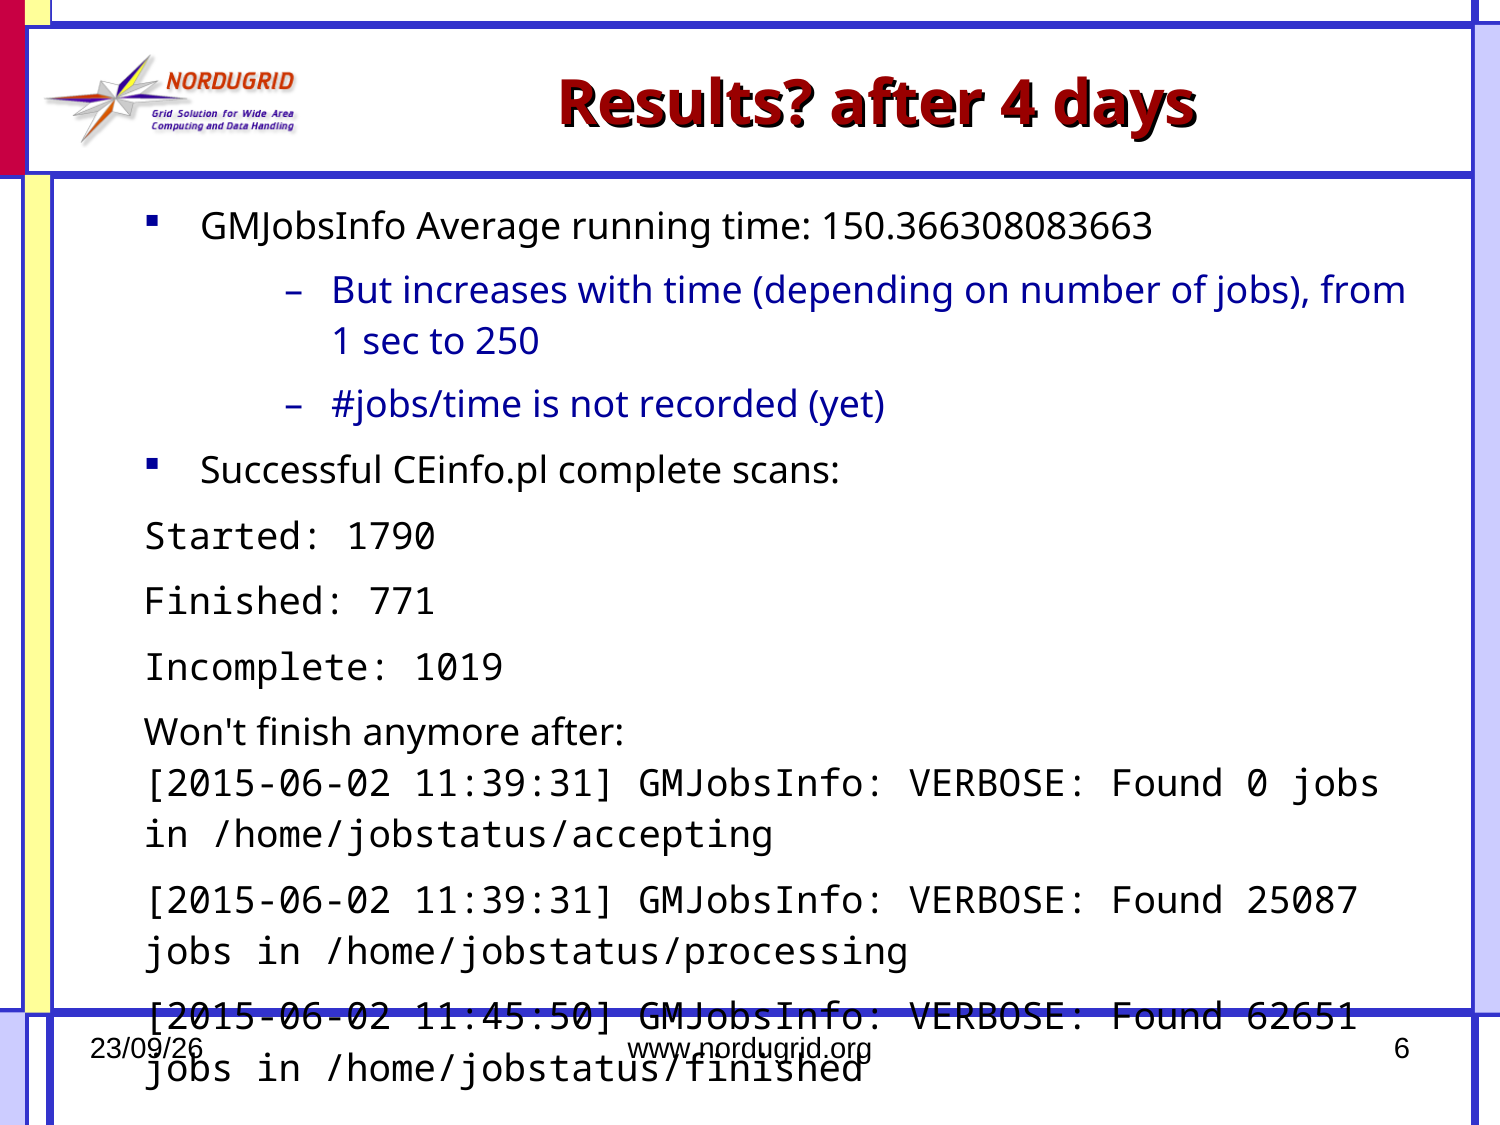

# Results? after 4 days
GMJobsInfo Average running time: 150.366308083663
But increases with time (depending on number of jobs), from 1 sec to 250
#jobs/time is not recorded (yet)
Successful CEinfo.pl complete scans:
Started: 1790
Finished: 771
Incomplete: 1019
Won't finish anymore after:
[2015-06-02 11:39:31] GMJobsInfo: VERBOSE: Found 0 jobs in /home/jobstatus/accepting
[2015-06-02 11:39:31] GMJobsInfo: VERBOSE: Found 25087 jobs in /home/jobstatus/processing
[2015-06-02 11:45:50] GMJobsInfo: VERBOSE: Found 62651 jobs in /home/jobstatus/finished
www.nordugrid.org
6